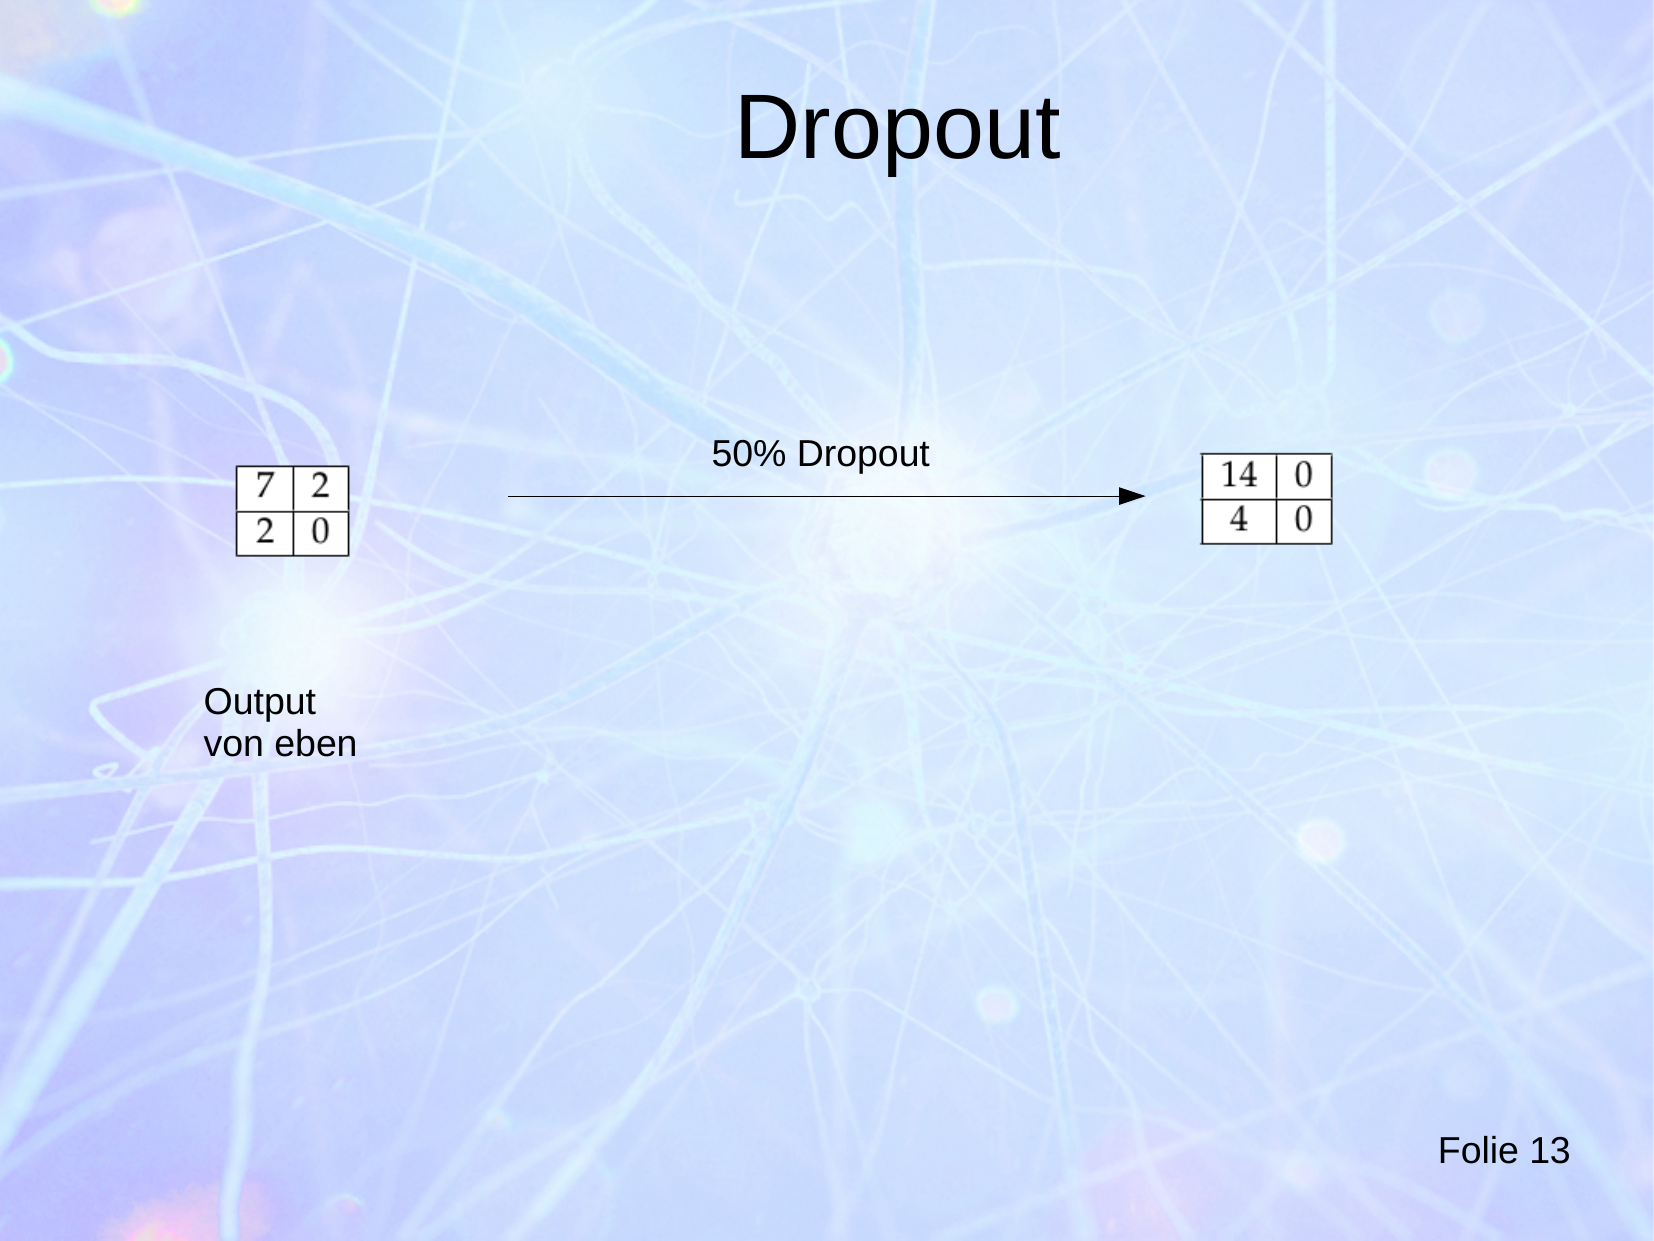

# Dropout
50% Dropout
Output von eben
13